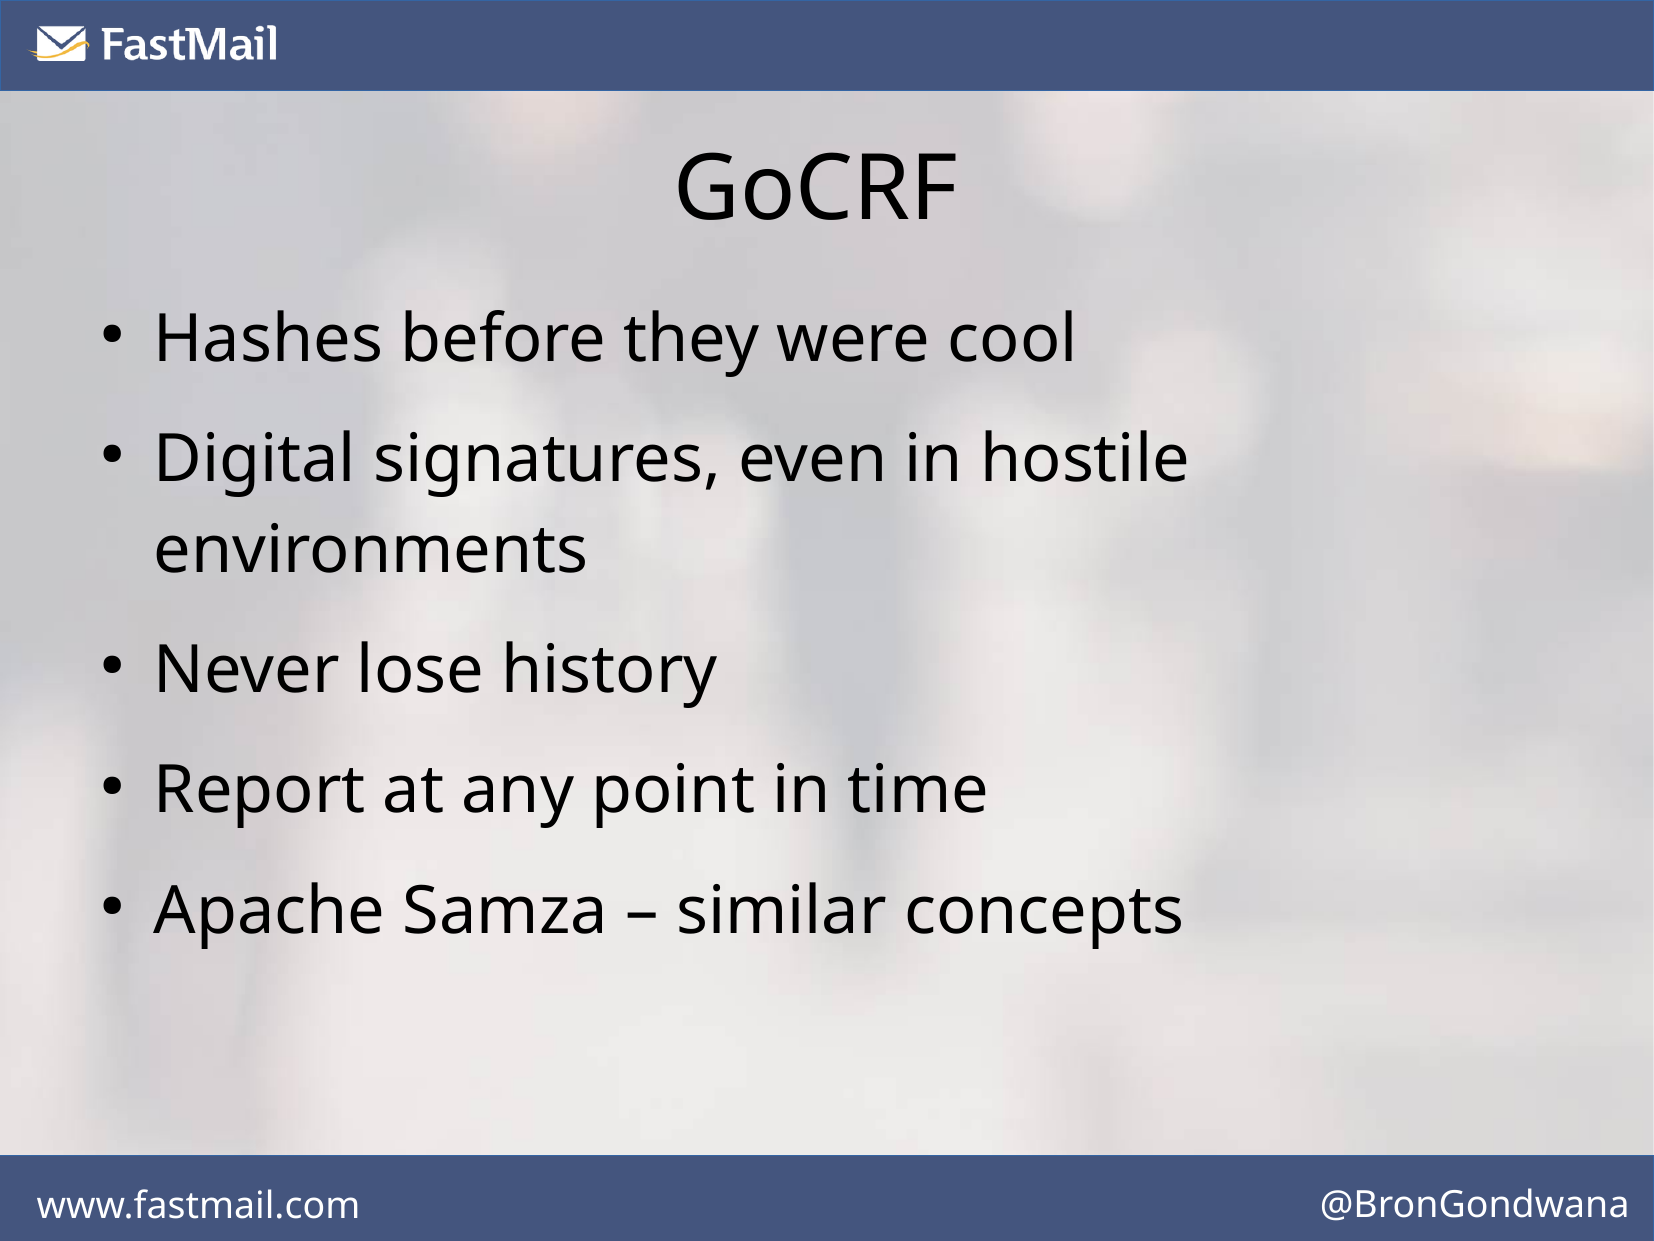

# GoCRF
Hashes before they were cool
Digital signatures, even in hostile environments
Never lose history
Report at any point in time
Apache Samza – similar concepts